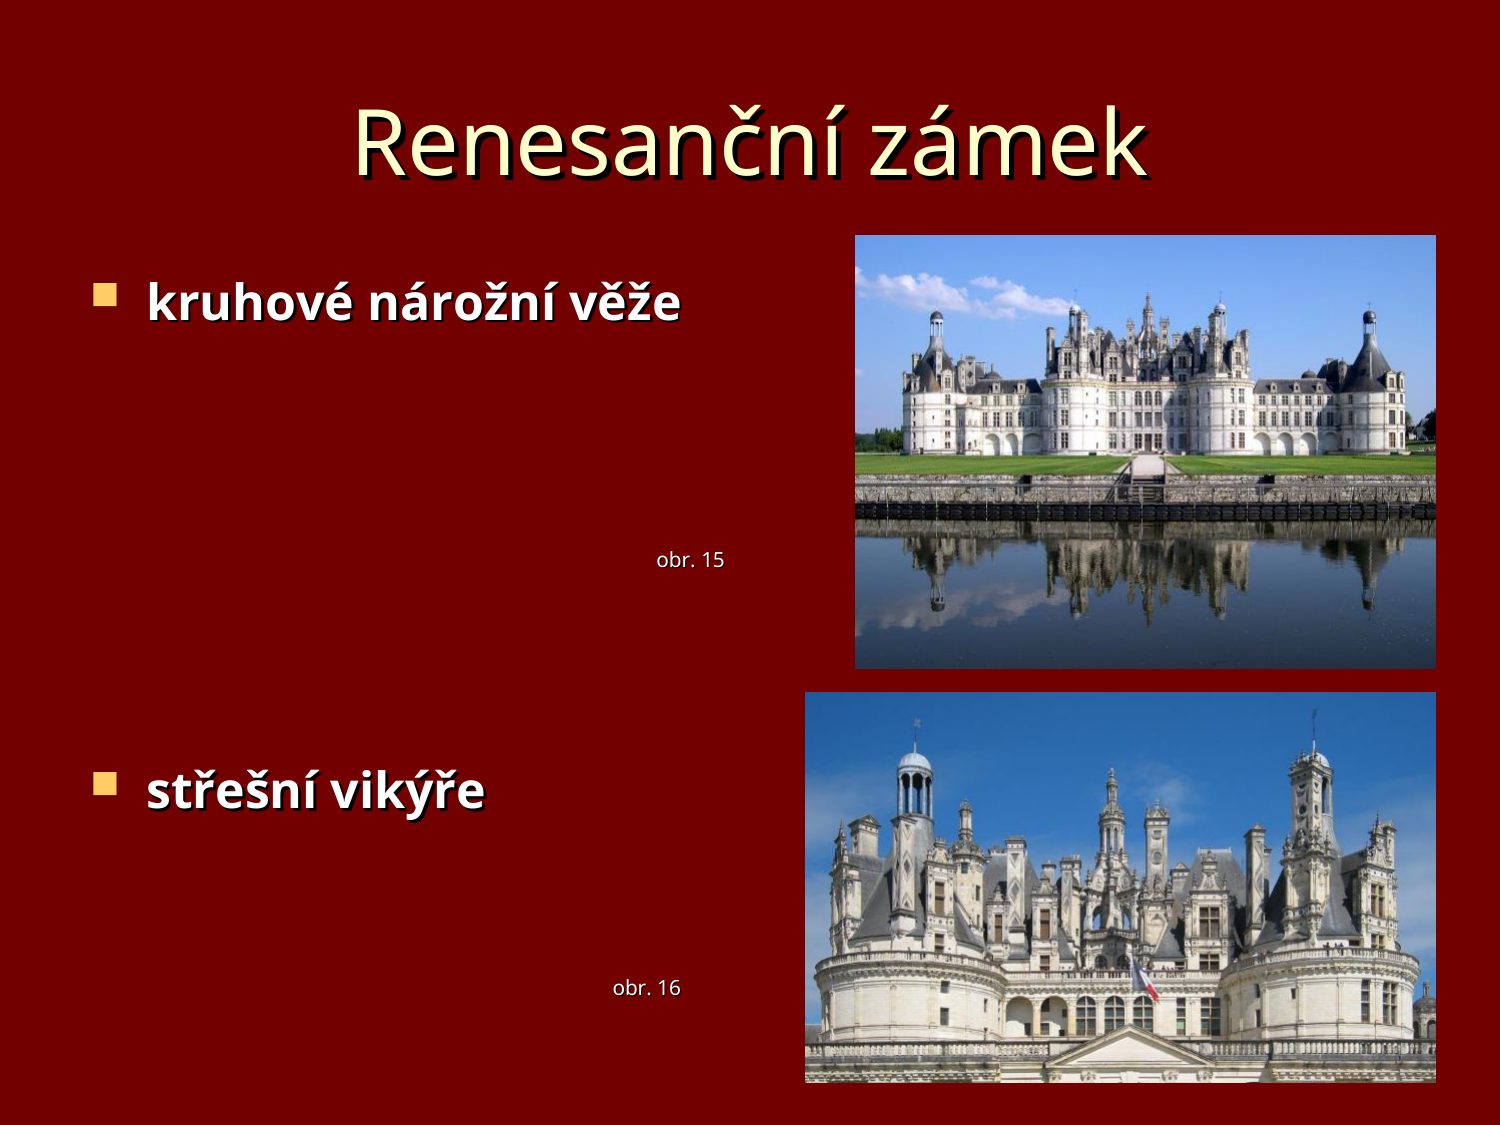

# Renesanční zámek
kruhové nárožní věže
 obr. 15
střešní vikýře
 obr. 16